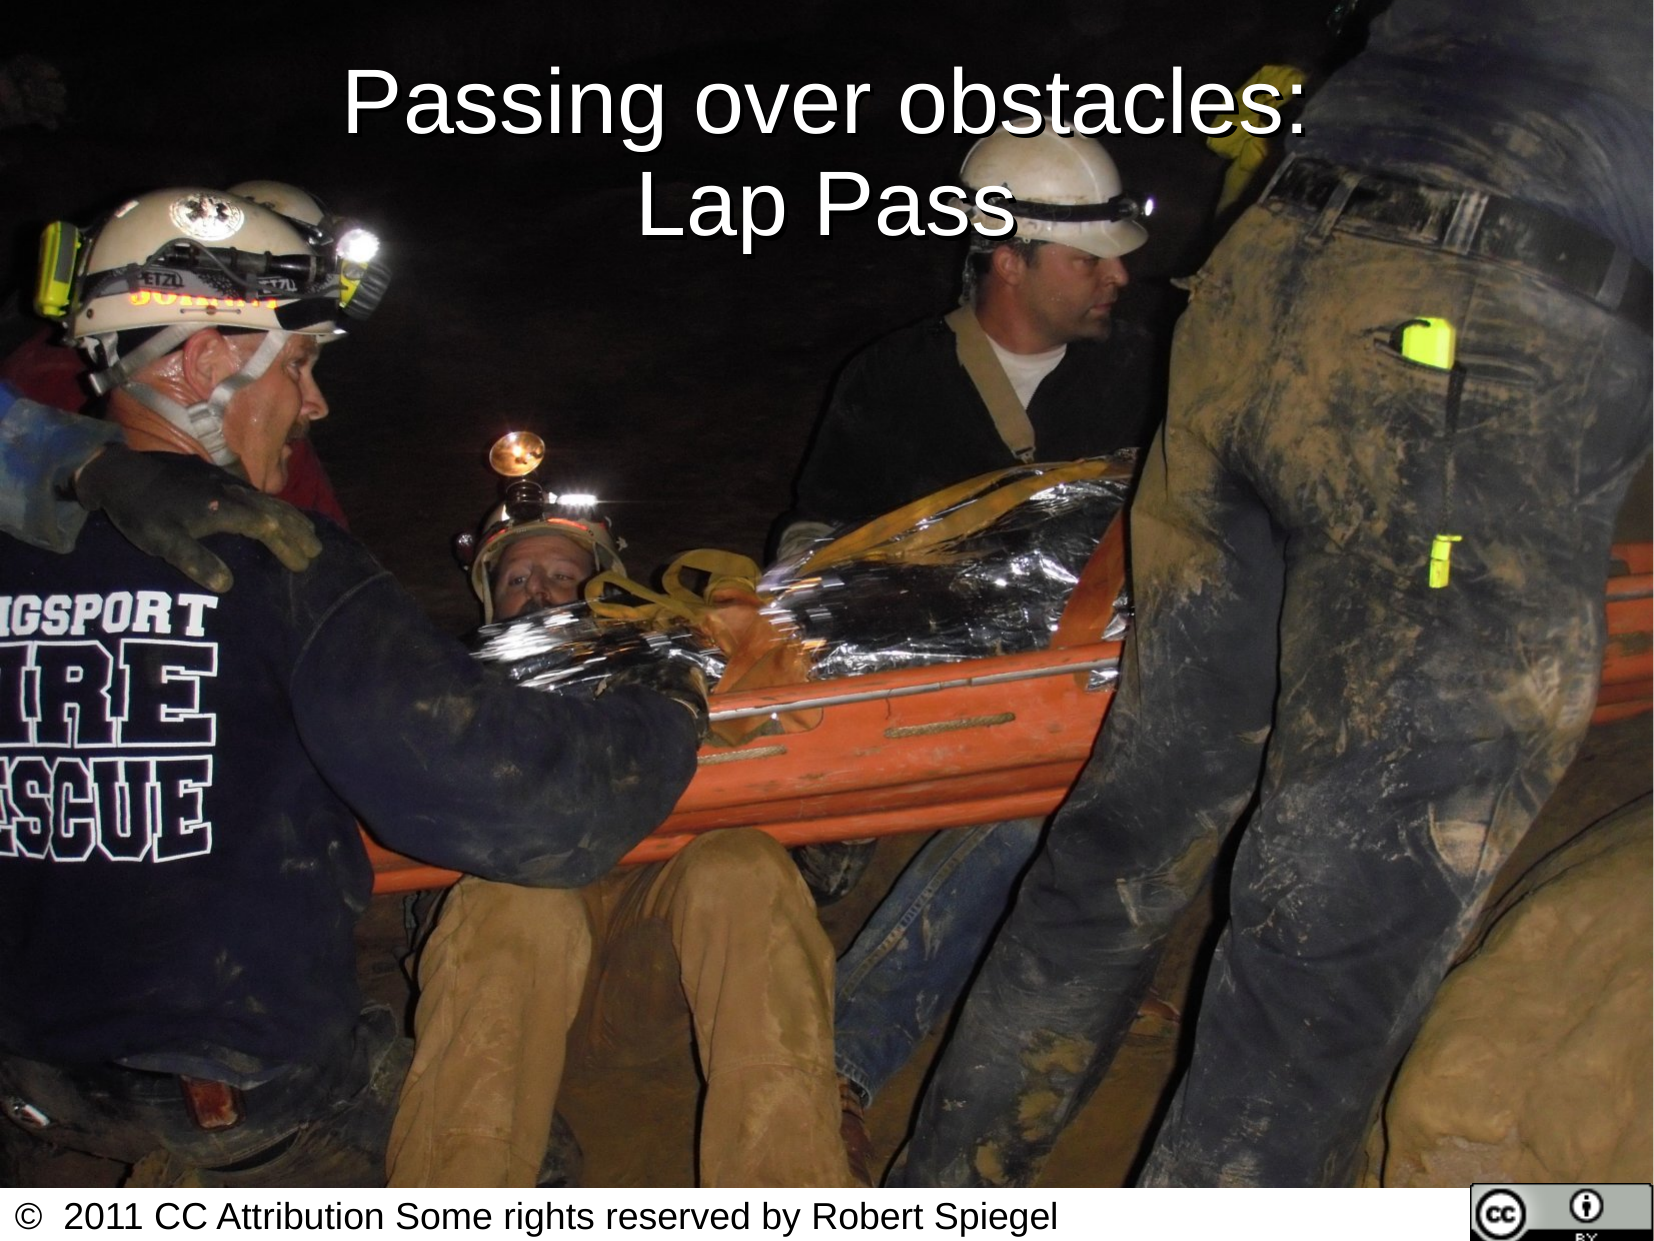

# Passing over obstacles: Lap Pass
© 2011 CC Attribution Some rights reserved by Robert Spiegel